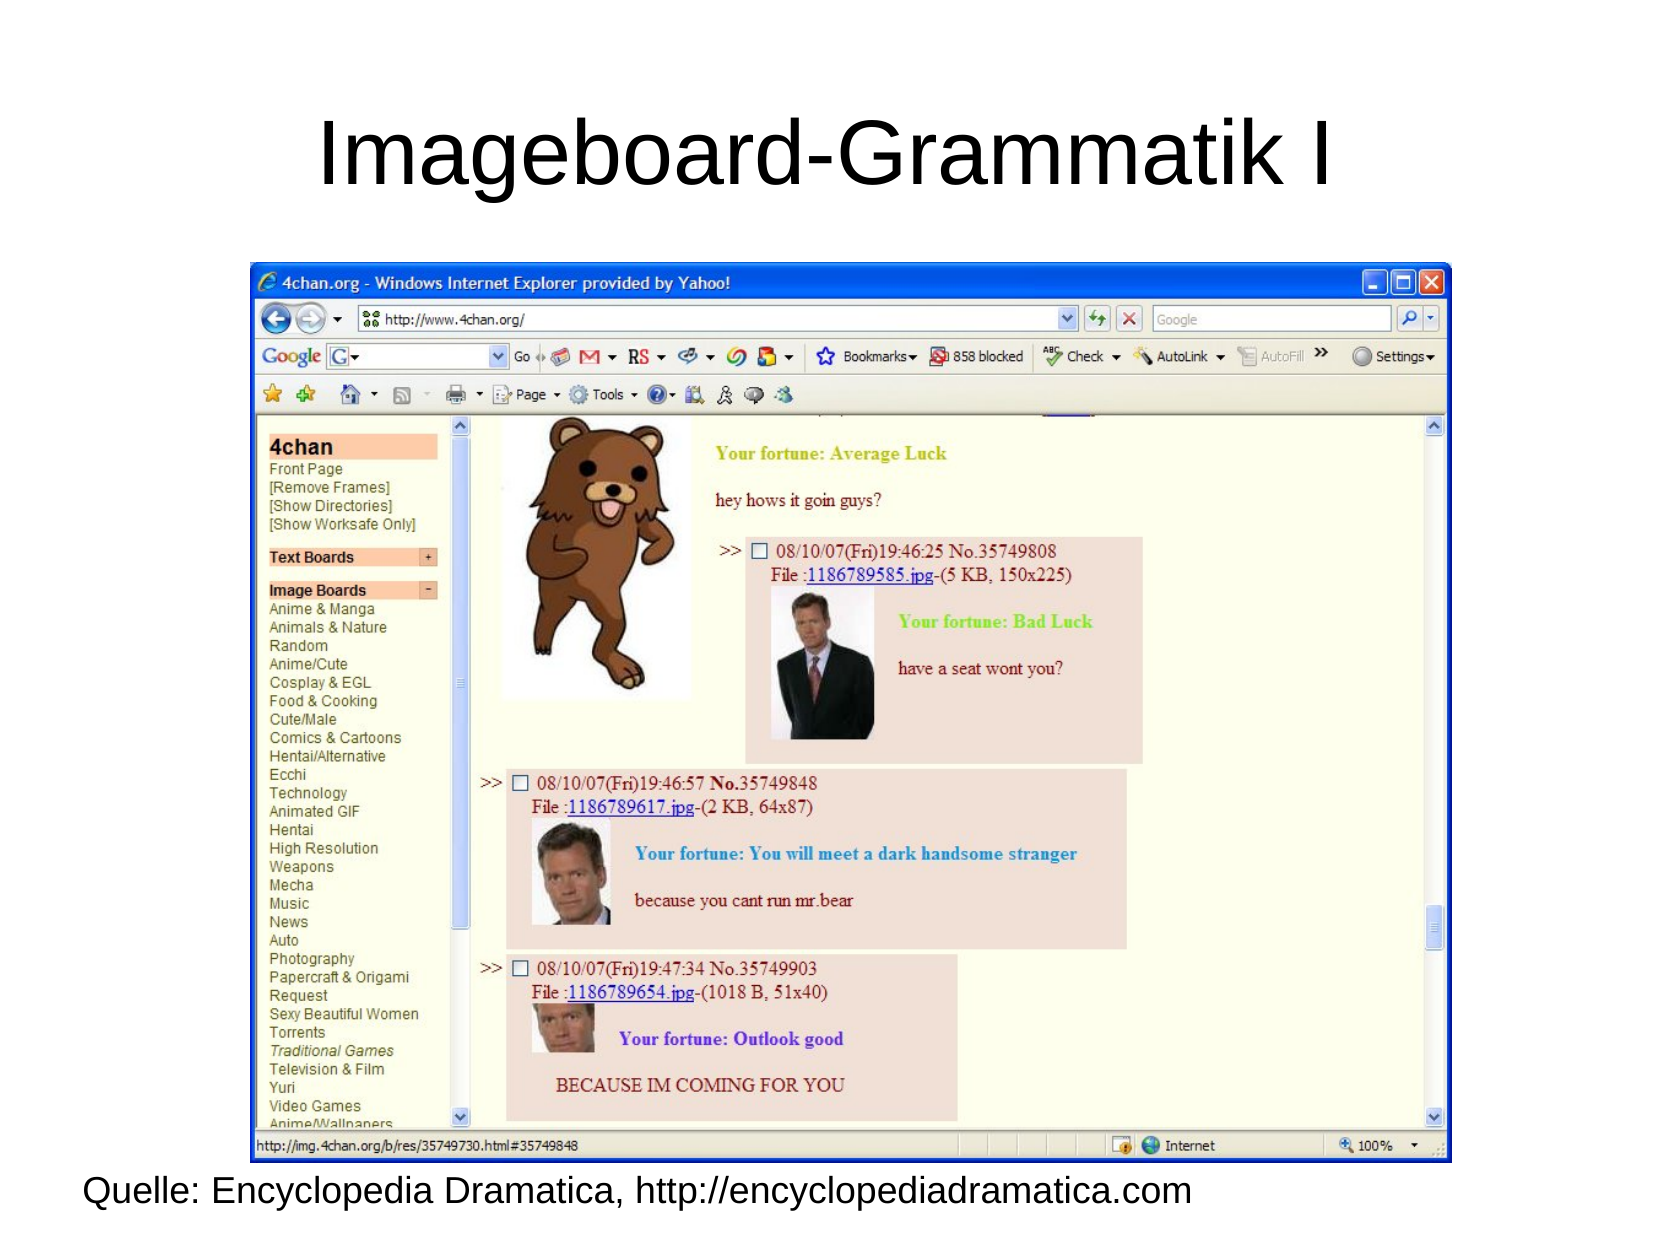

# Imageboard-Grammatik I
Quelle: Encyclopedia Dramatica, http://encyclopediadramatica.com